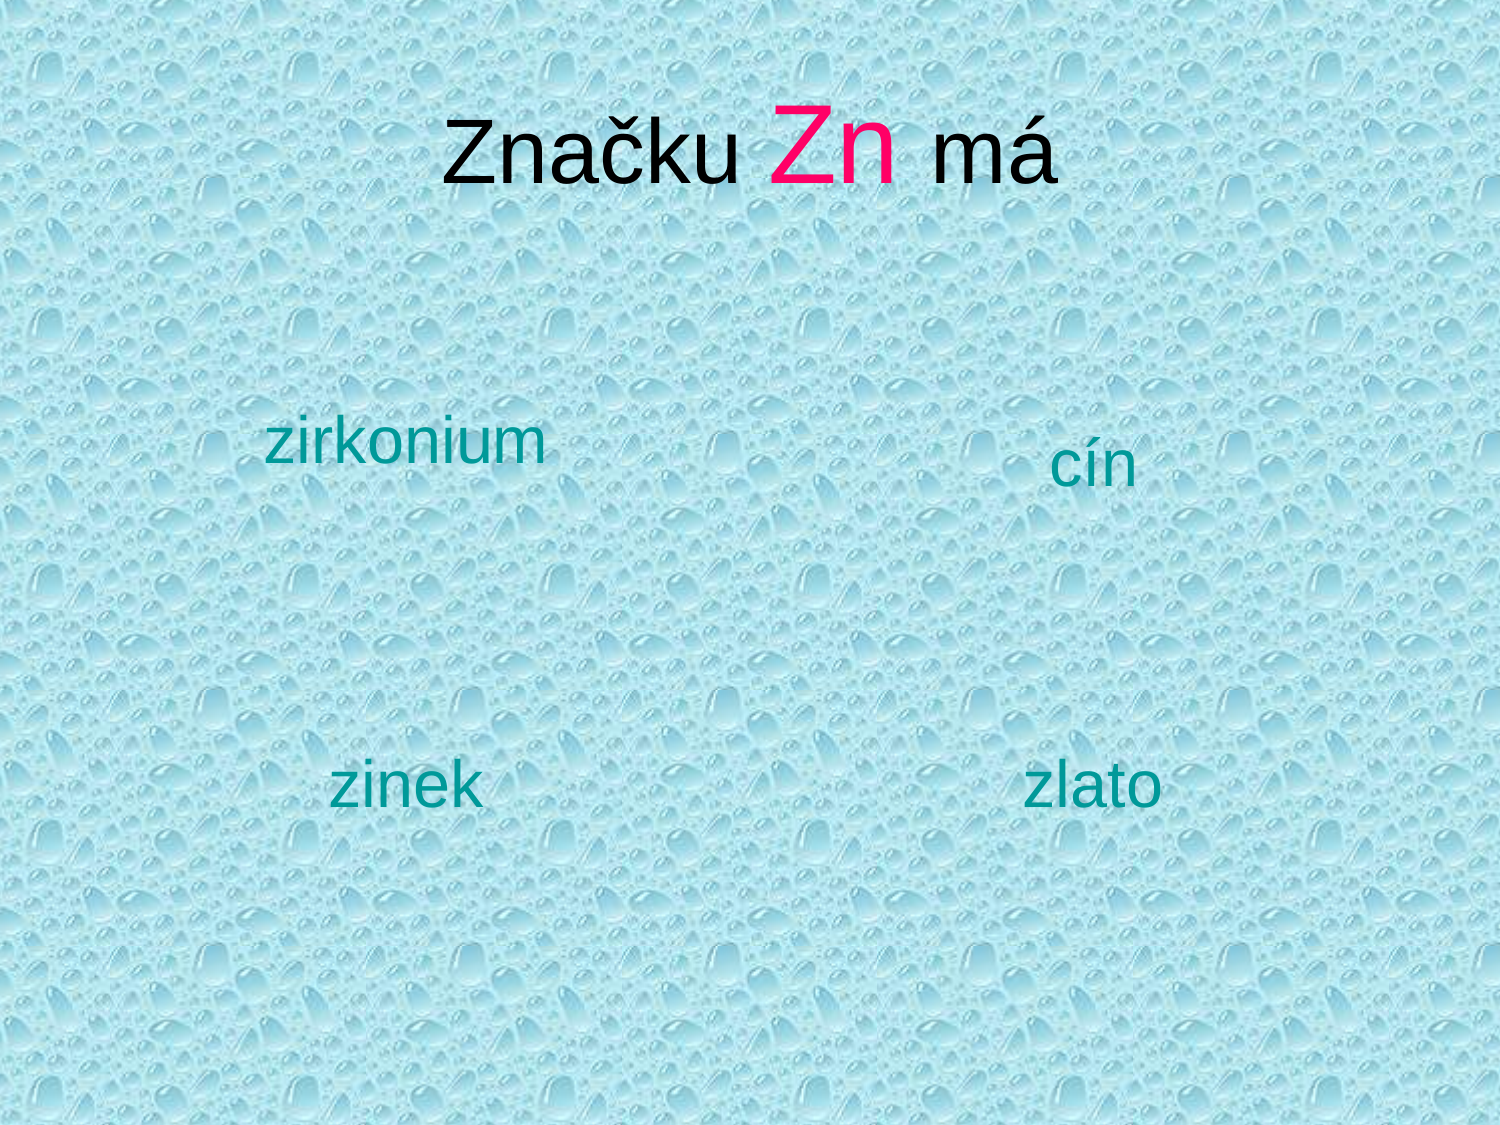

# Značku Zn má
| zirkonium |
| --- |
| cín |
| --- |
| zinek |
| --- |
| zlato |
| --- |